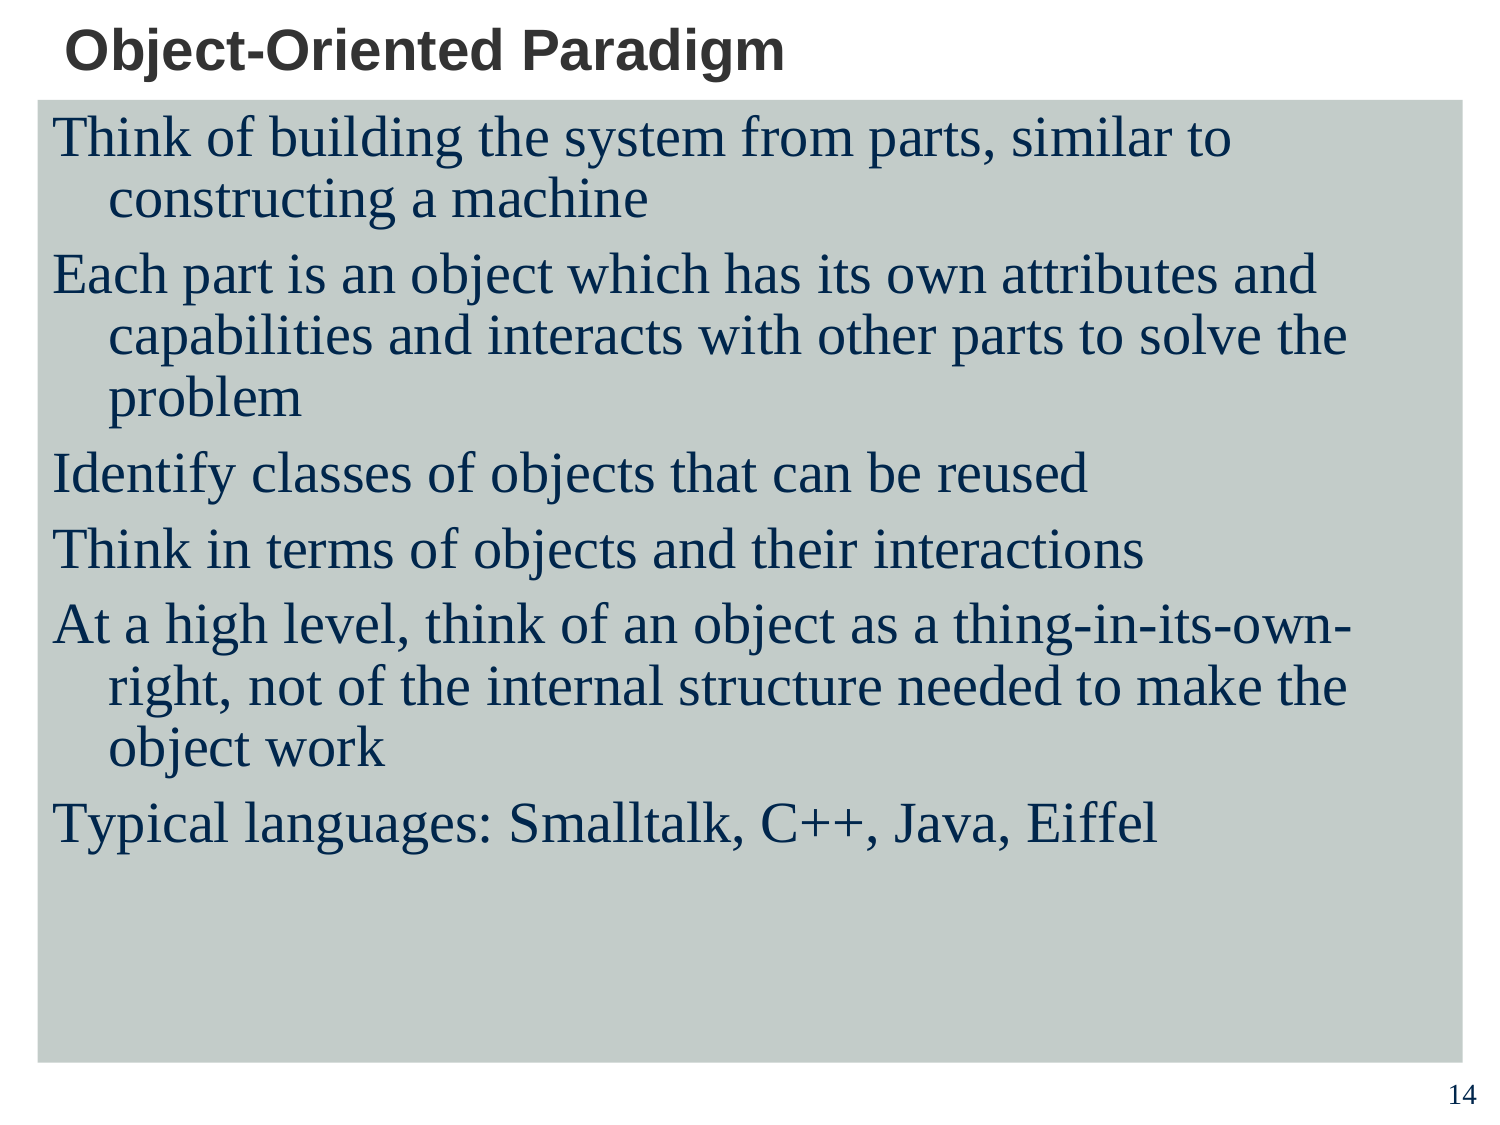

# Object-Oriented Paradigm
Think of building the system from parts, similar to constructing a machine
Each part is an object which has its own attributes and capabilities and interacts with other parts to solve the problem
Identify classes of objects that can be reused
Think in terms of objects and their interactions
At a high level, think of an object as a thing-in-its-own-right, not of the internal structure needed to make the object work
Typical languages: Smalltalk, C++, Java, Eiffel